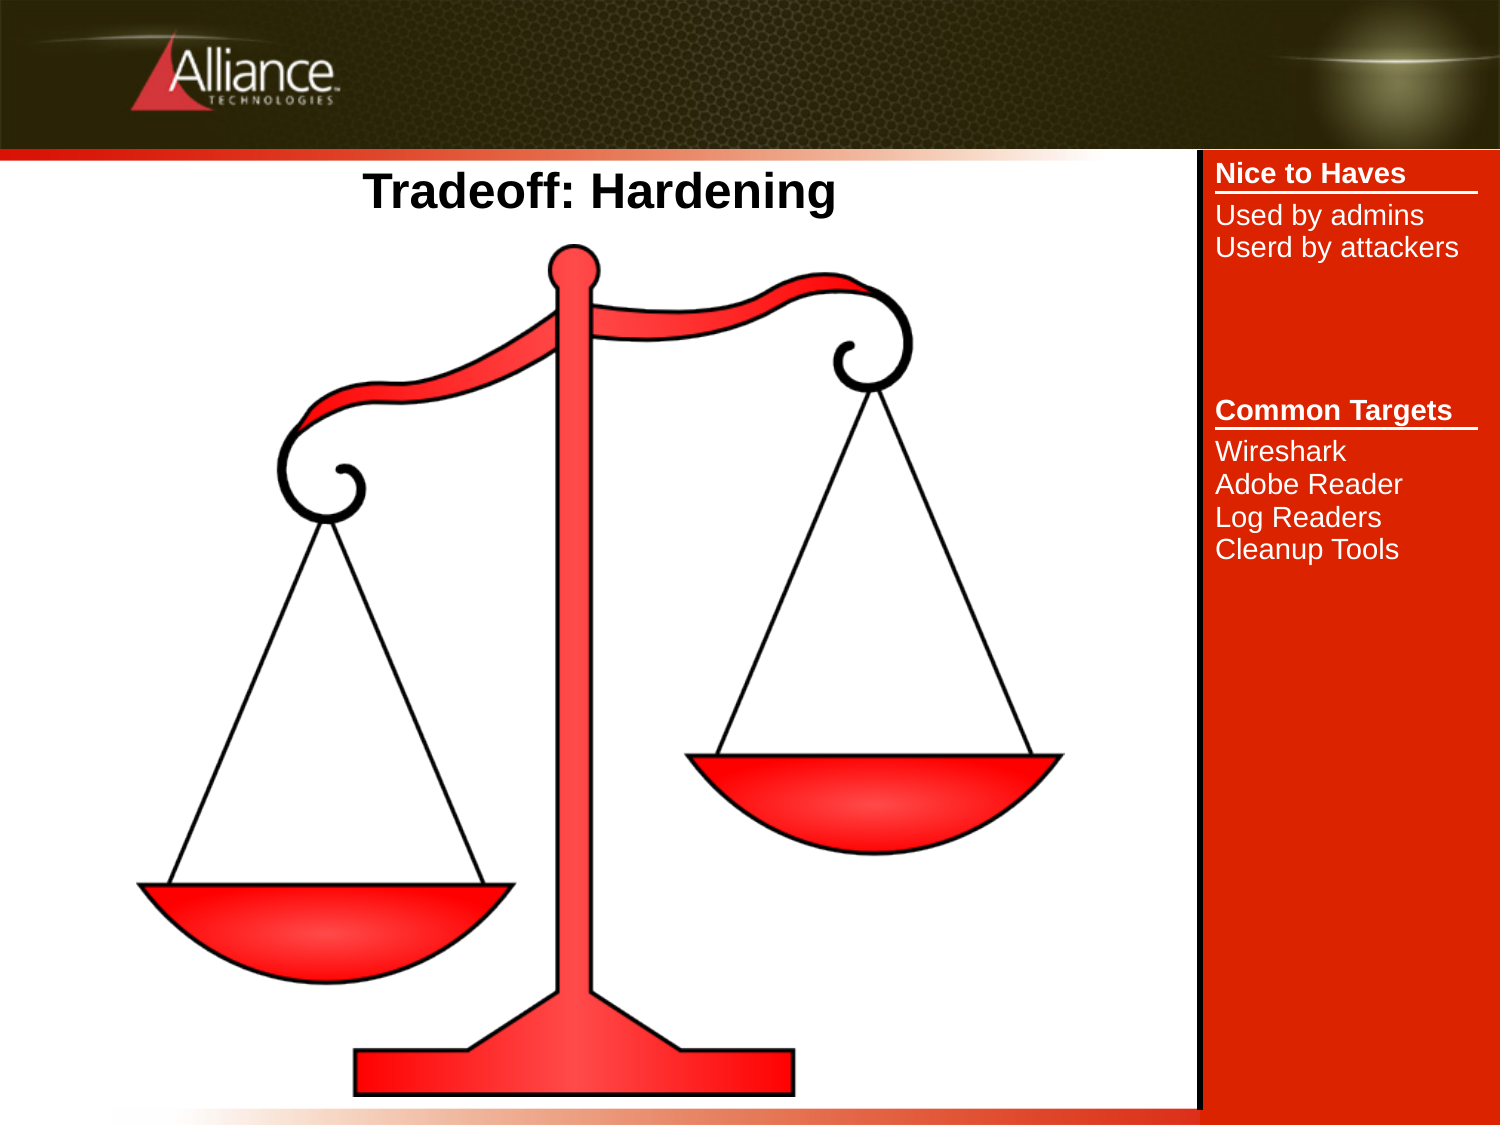

Nice to Haves
Tradeoff: Hardening
Used by admins
Userd by attackers
Common Targets
Wireshark
Adobe Reader
Log Readers
Cleanup Tools